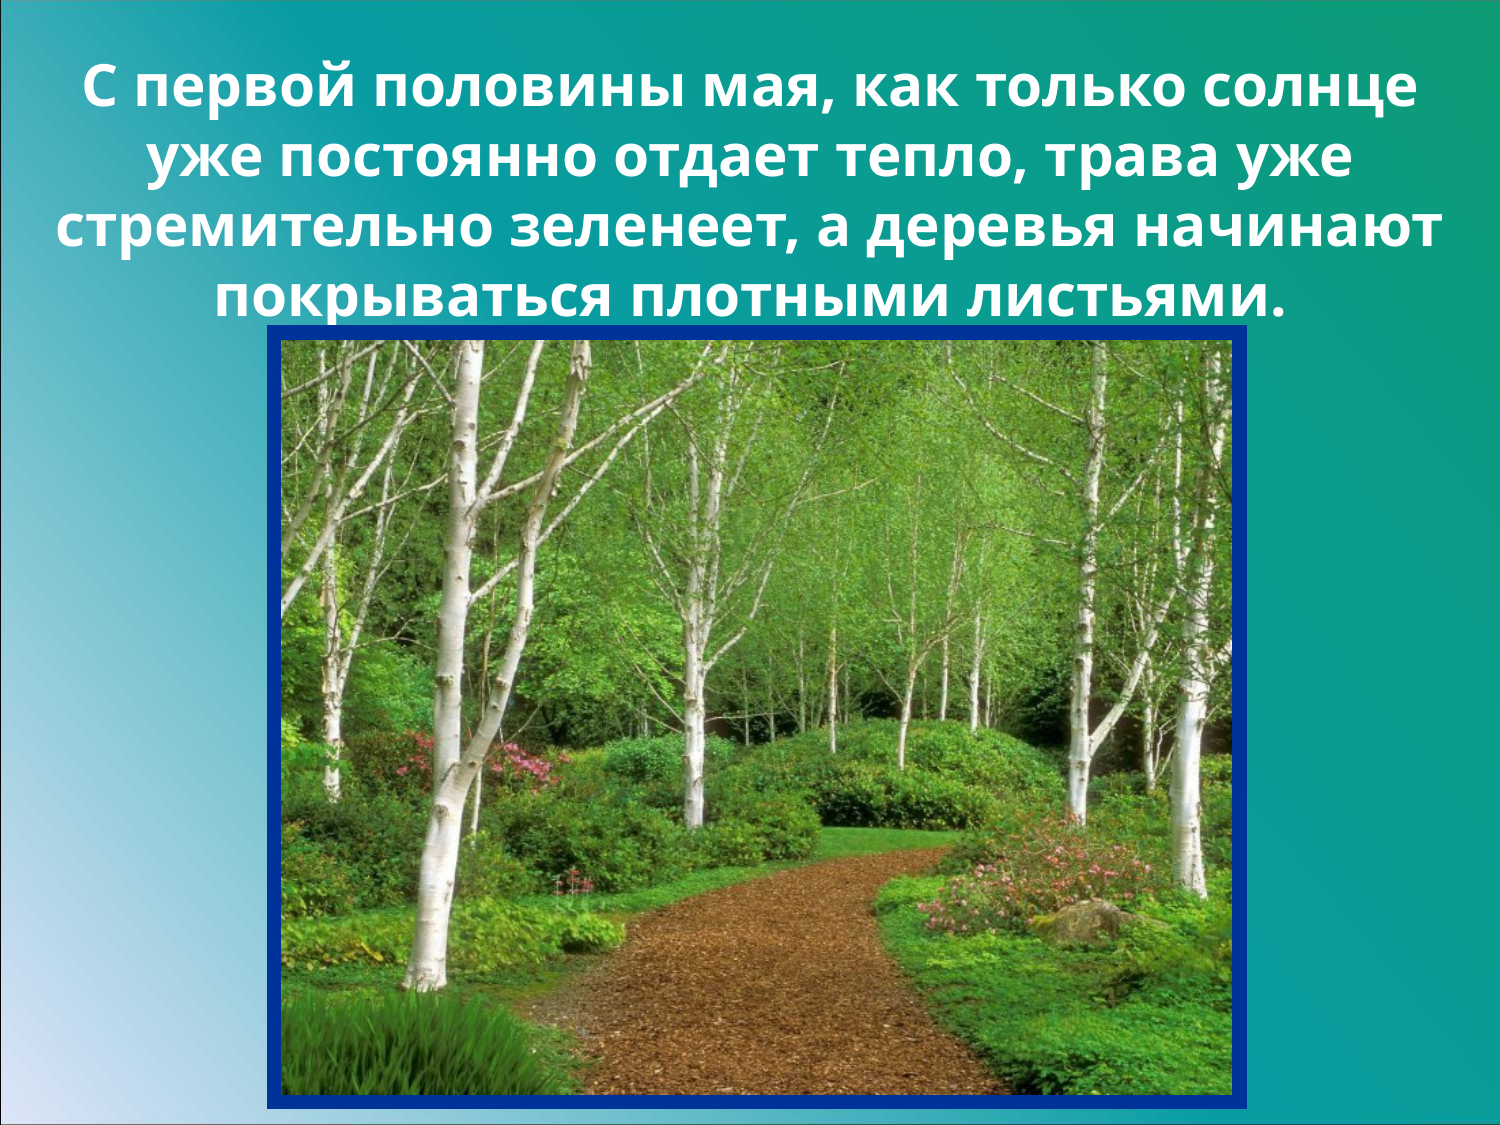

# С первой половины мая, как только солнце уже постоянно отдает тепло, трава уже стремительно зеленеет, а деревья начинают покрываться плотными листьями.